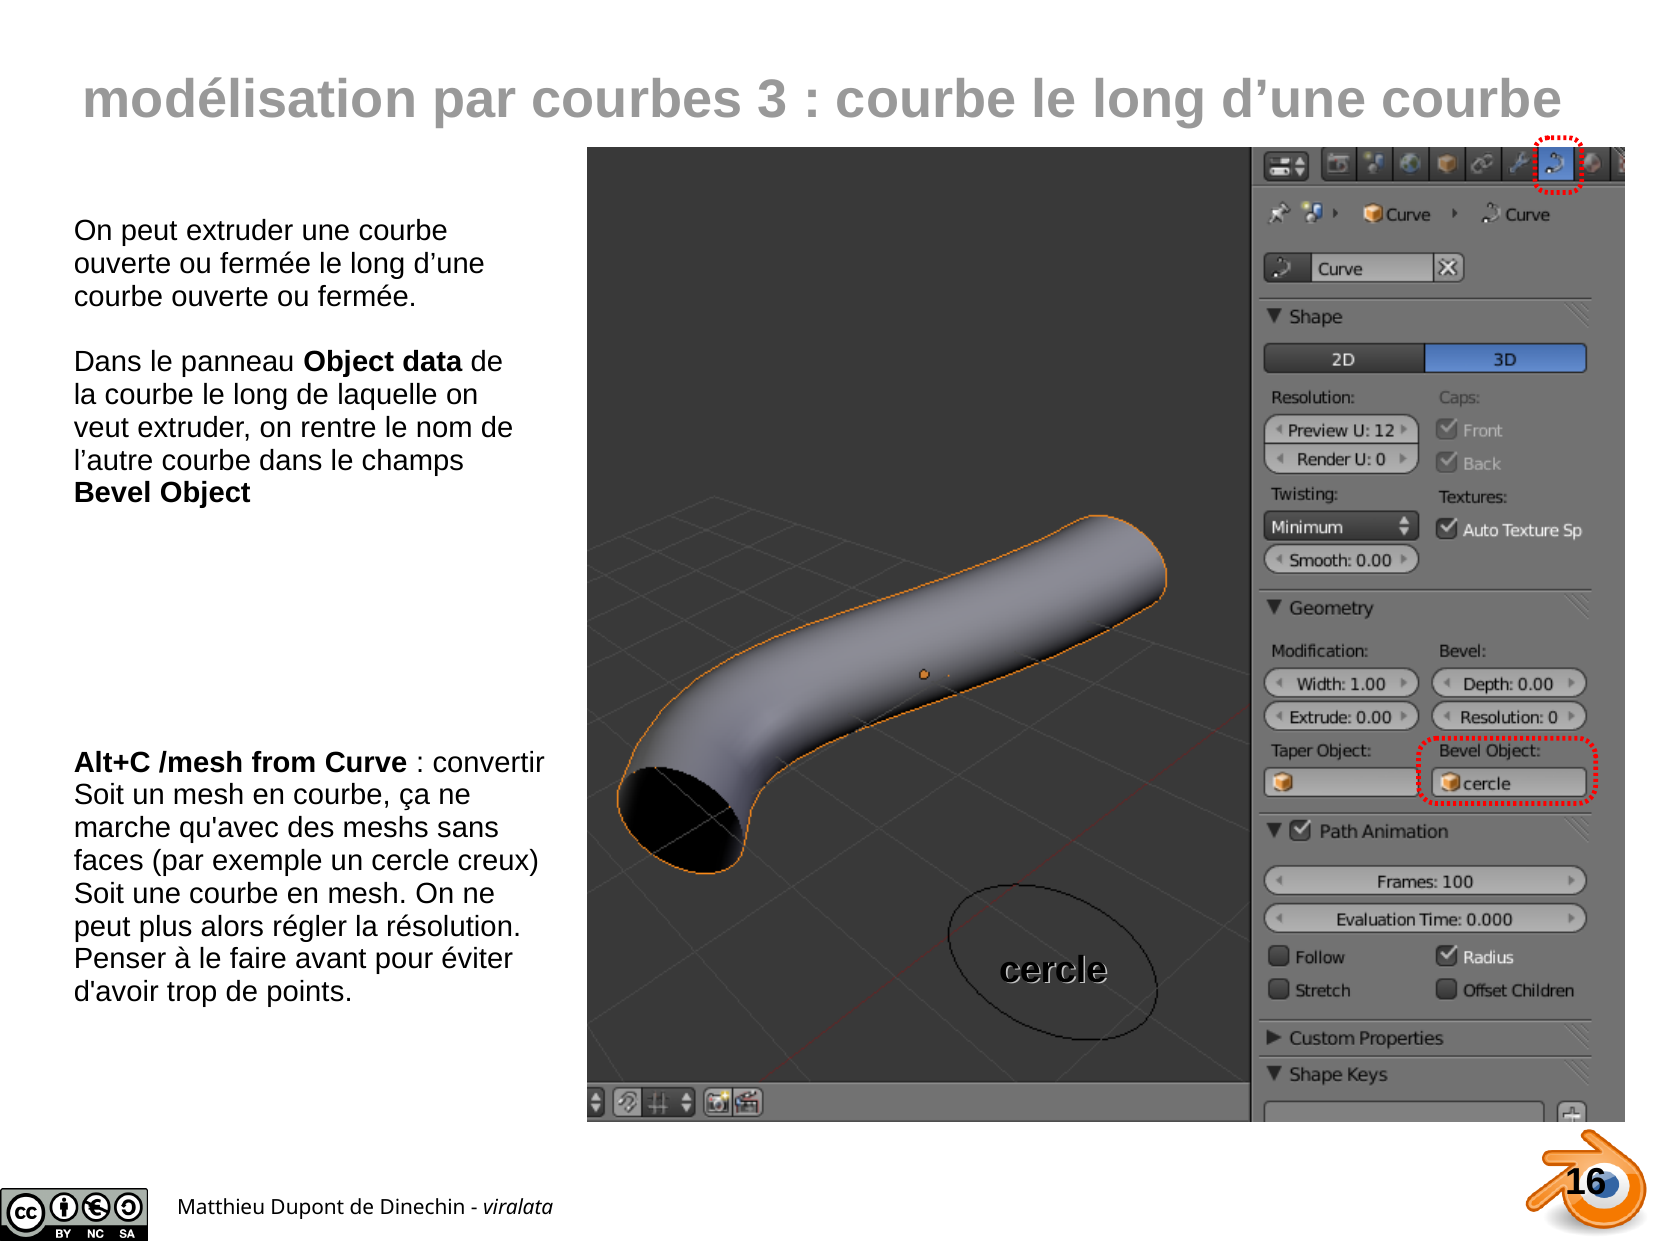

# modélisation par courbes 3 : courbe le long d’une courbe
On peut extruder une courbe ouverte ou fermée le long d’une courbe ouverte ou fermée.
Dans le panneau Object data de la courbe le long de laquelle on veut extruder, on rentre le nom de l’autre courbe dans le champs Bevel Object
Alt+C /mesh from Curve : convertir
Soit un mesh en courbe, ça ne marche qu'avec des meshs sans faces (par exemple un cercle creux)
Soit une courbe en mesh. On ne peut plus alors régler la résolution. Penser à le faire avant pour éviter d'avoir trop de points.
cercle
16
Cours Blender Mars 2010